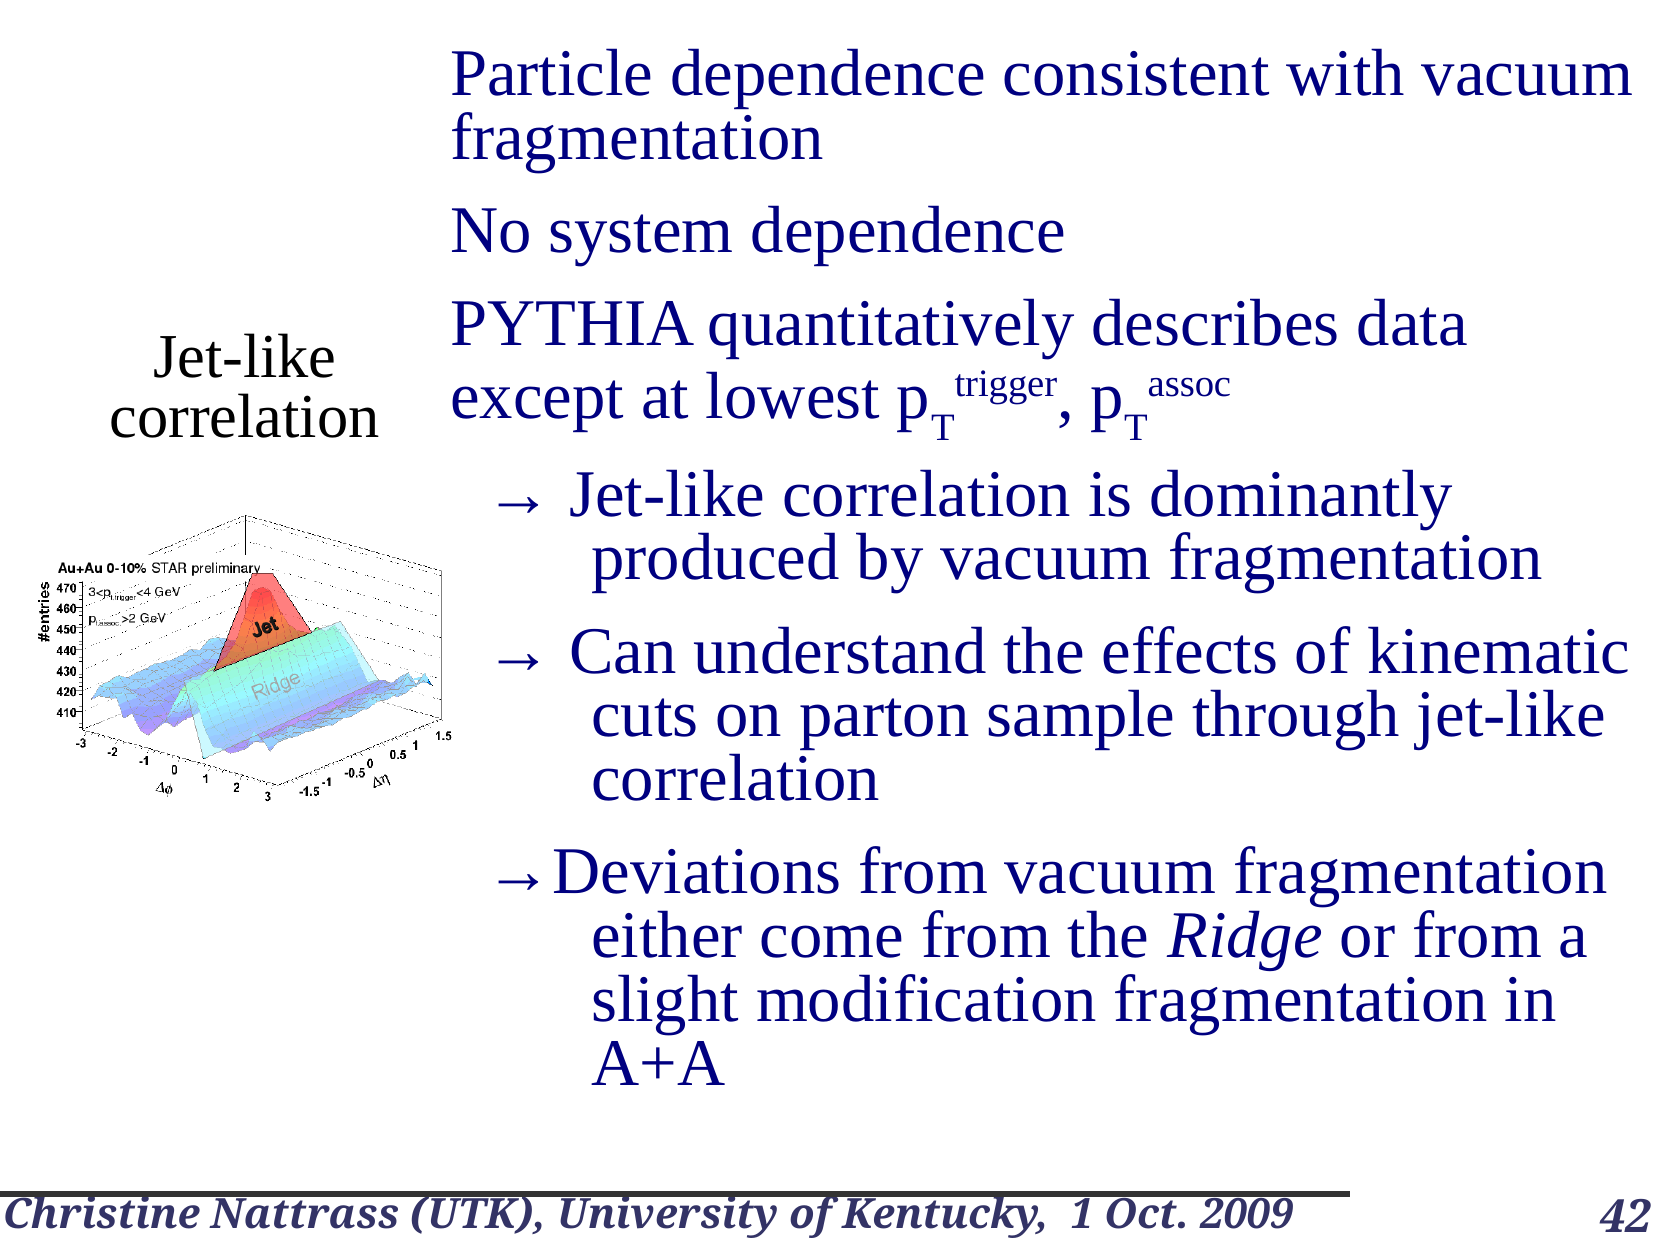

# Particle dependence consistent with vacuum fragmentation
No system dependence
PYTHIA quantitatively describes data except at lowest pTtrigger, pTassoc
→ Jet-like correlation is dominantly produced by vacuum fragmentation
→ Can understand the effects of kinematic cuts on parton sample through jet-like correlation
→Deviations from vacuum fragmentation either come from the Ridge or from a slight modification fragmentation in A+A
Jet-like
correlation